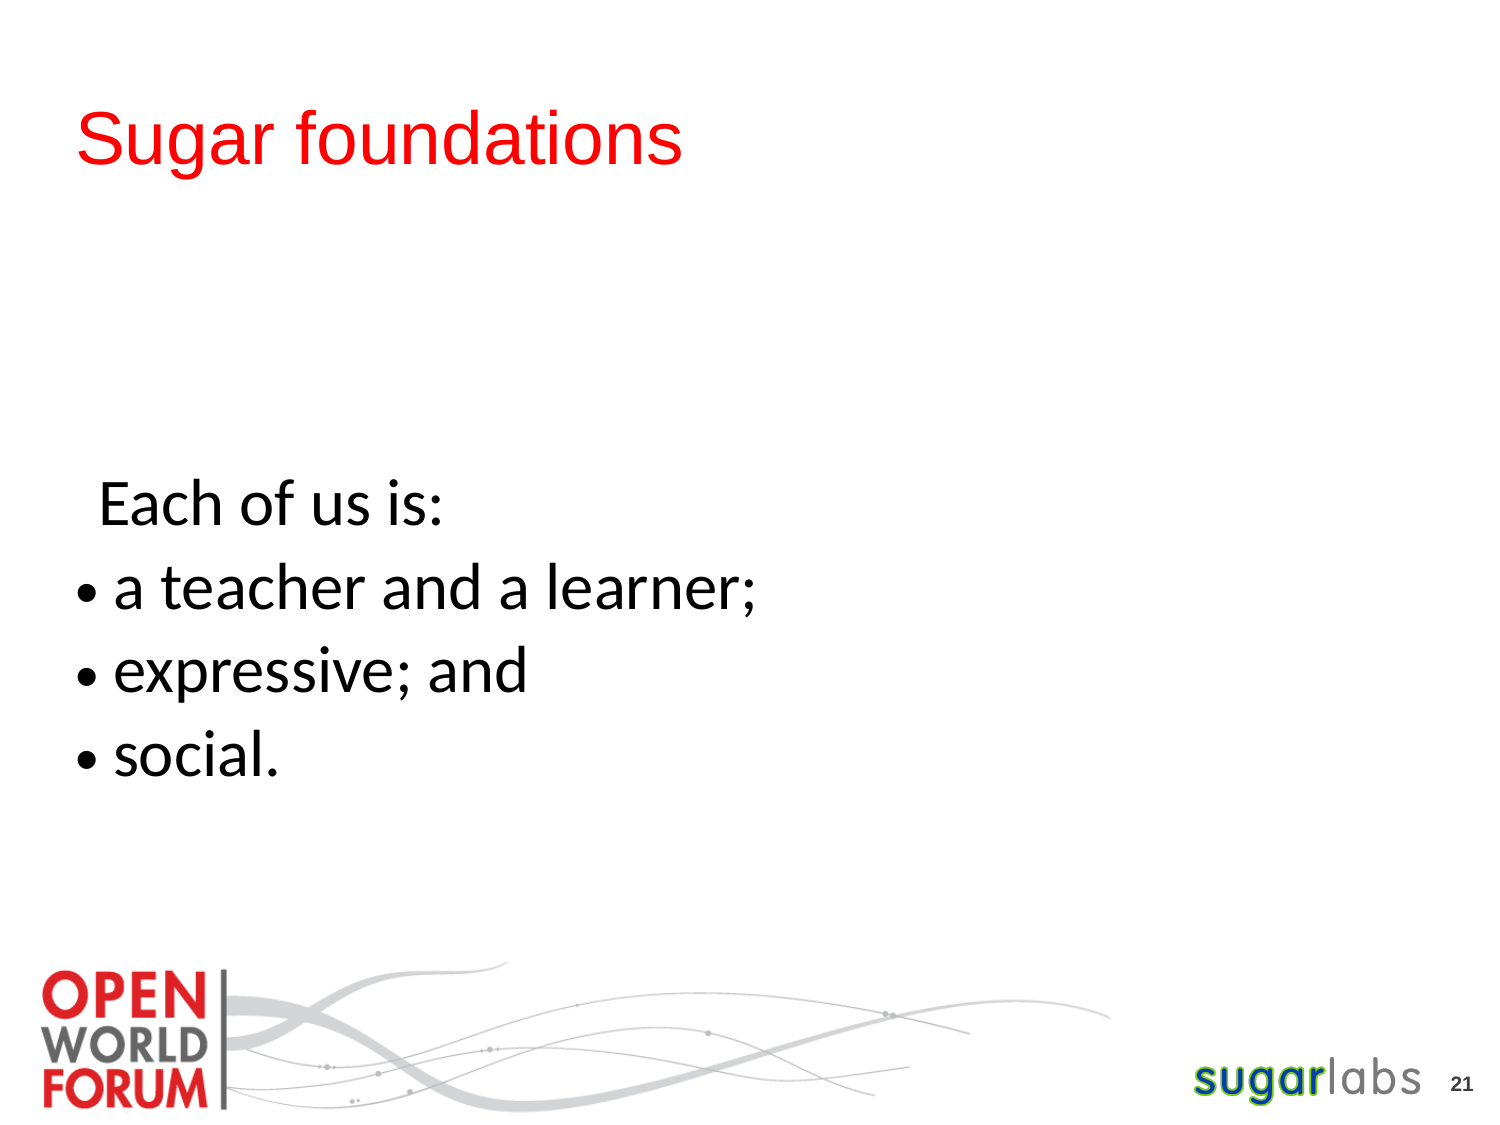

# Sugar foundations
Each of us is:
 a teacher and a learner;
 expressive; and
 social.
21